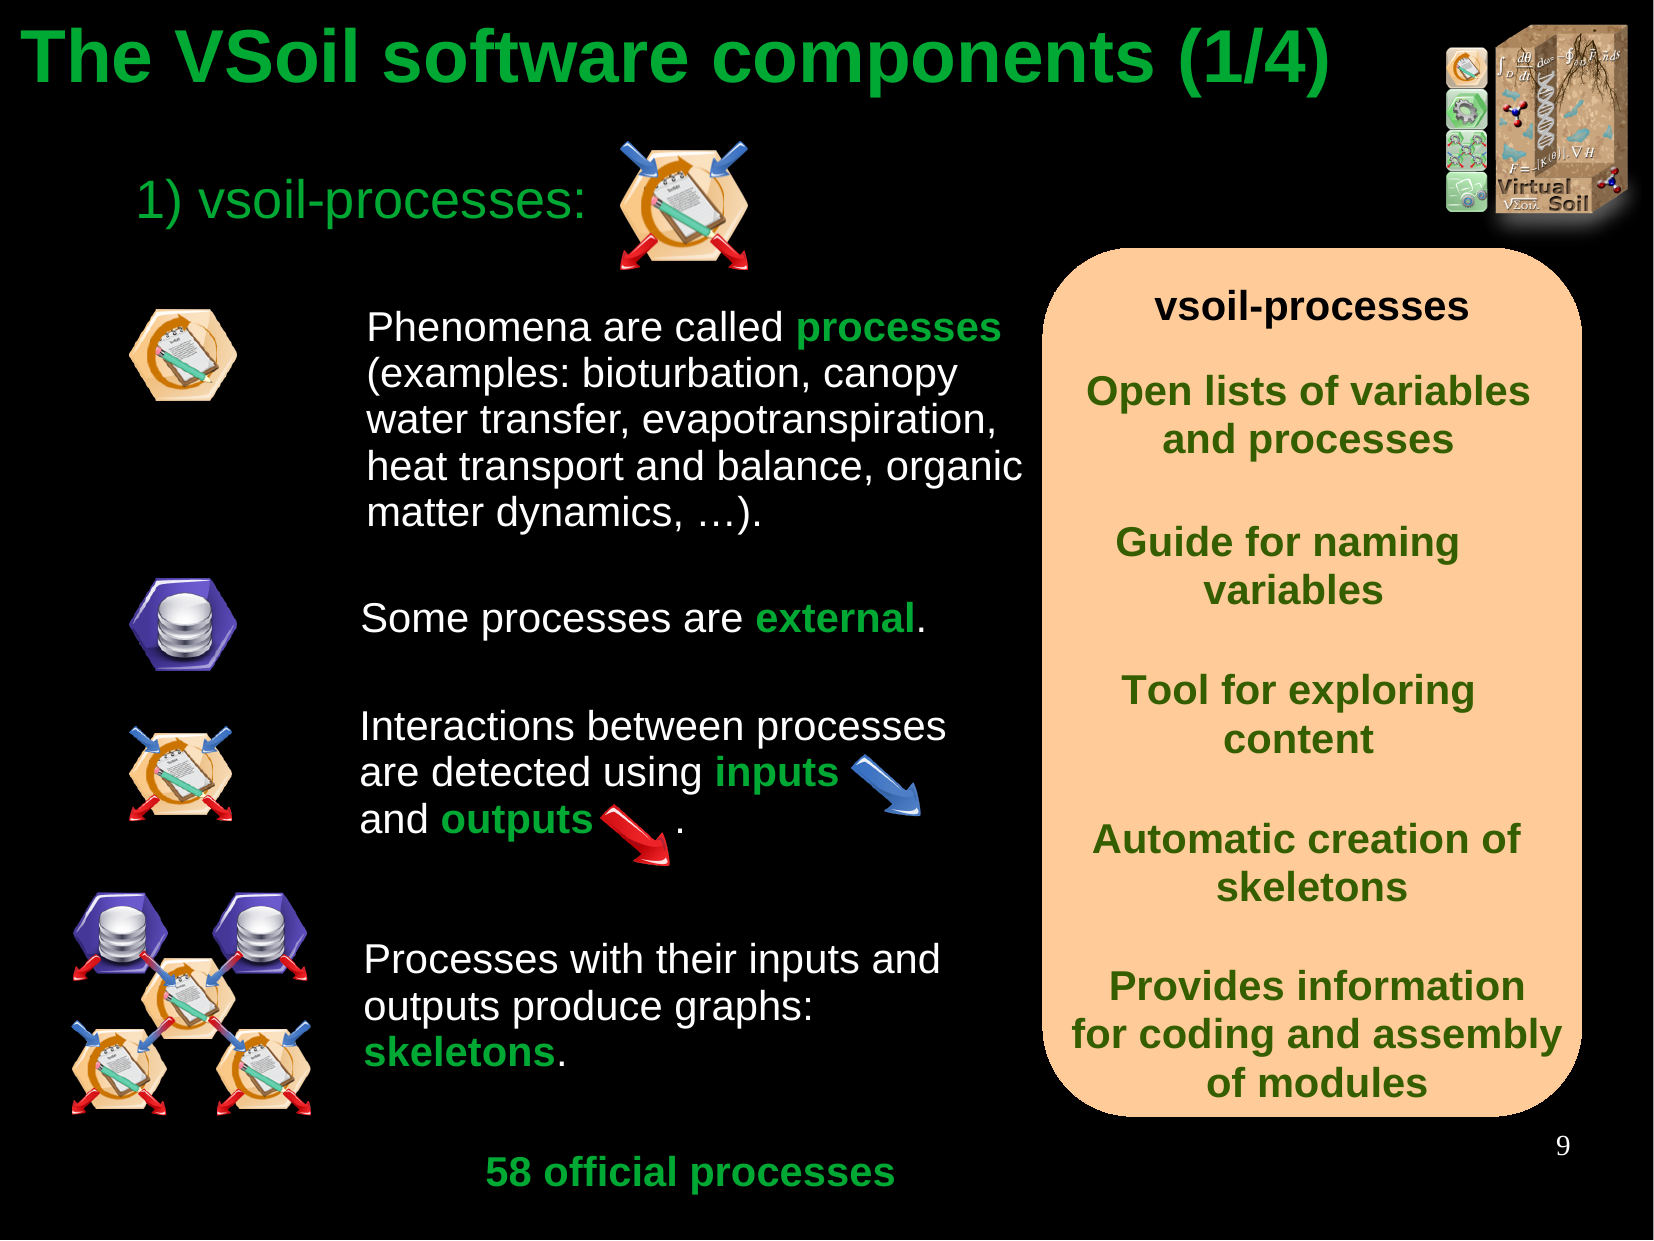

The VSoil software components (1/4)
# 1) vsoil-processes:
vsoil-processes
Phenomena are called processes (examples: bioturbation, canopy water transfer, evapotranspiration, heat transport and balance, organic matter dynamics, …).
Open lists of variables
and processes
Guide for naming
variables
 Some processes are external.
Tool for exploring
content
Interactions between processes are detected using inputs and outputs .
Automatic creation of
skeletons
Processes with their inputs and outputs produce graphs: skeletons.
Provides information
for coding and assembly
of modules
9
58 official processes